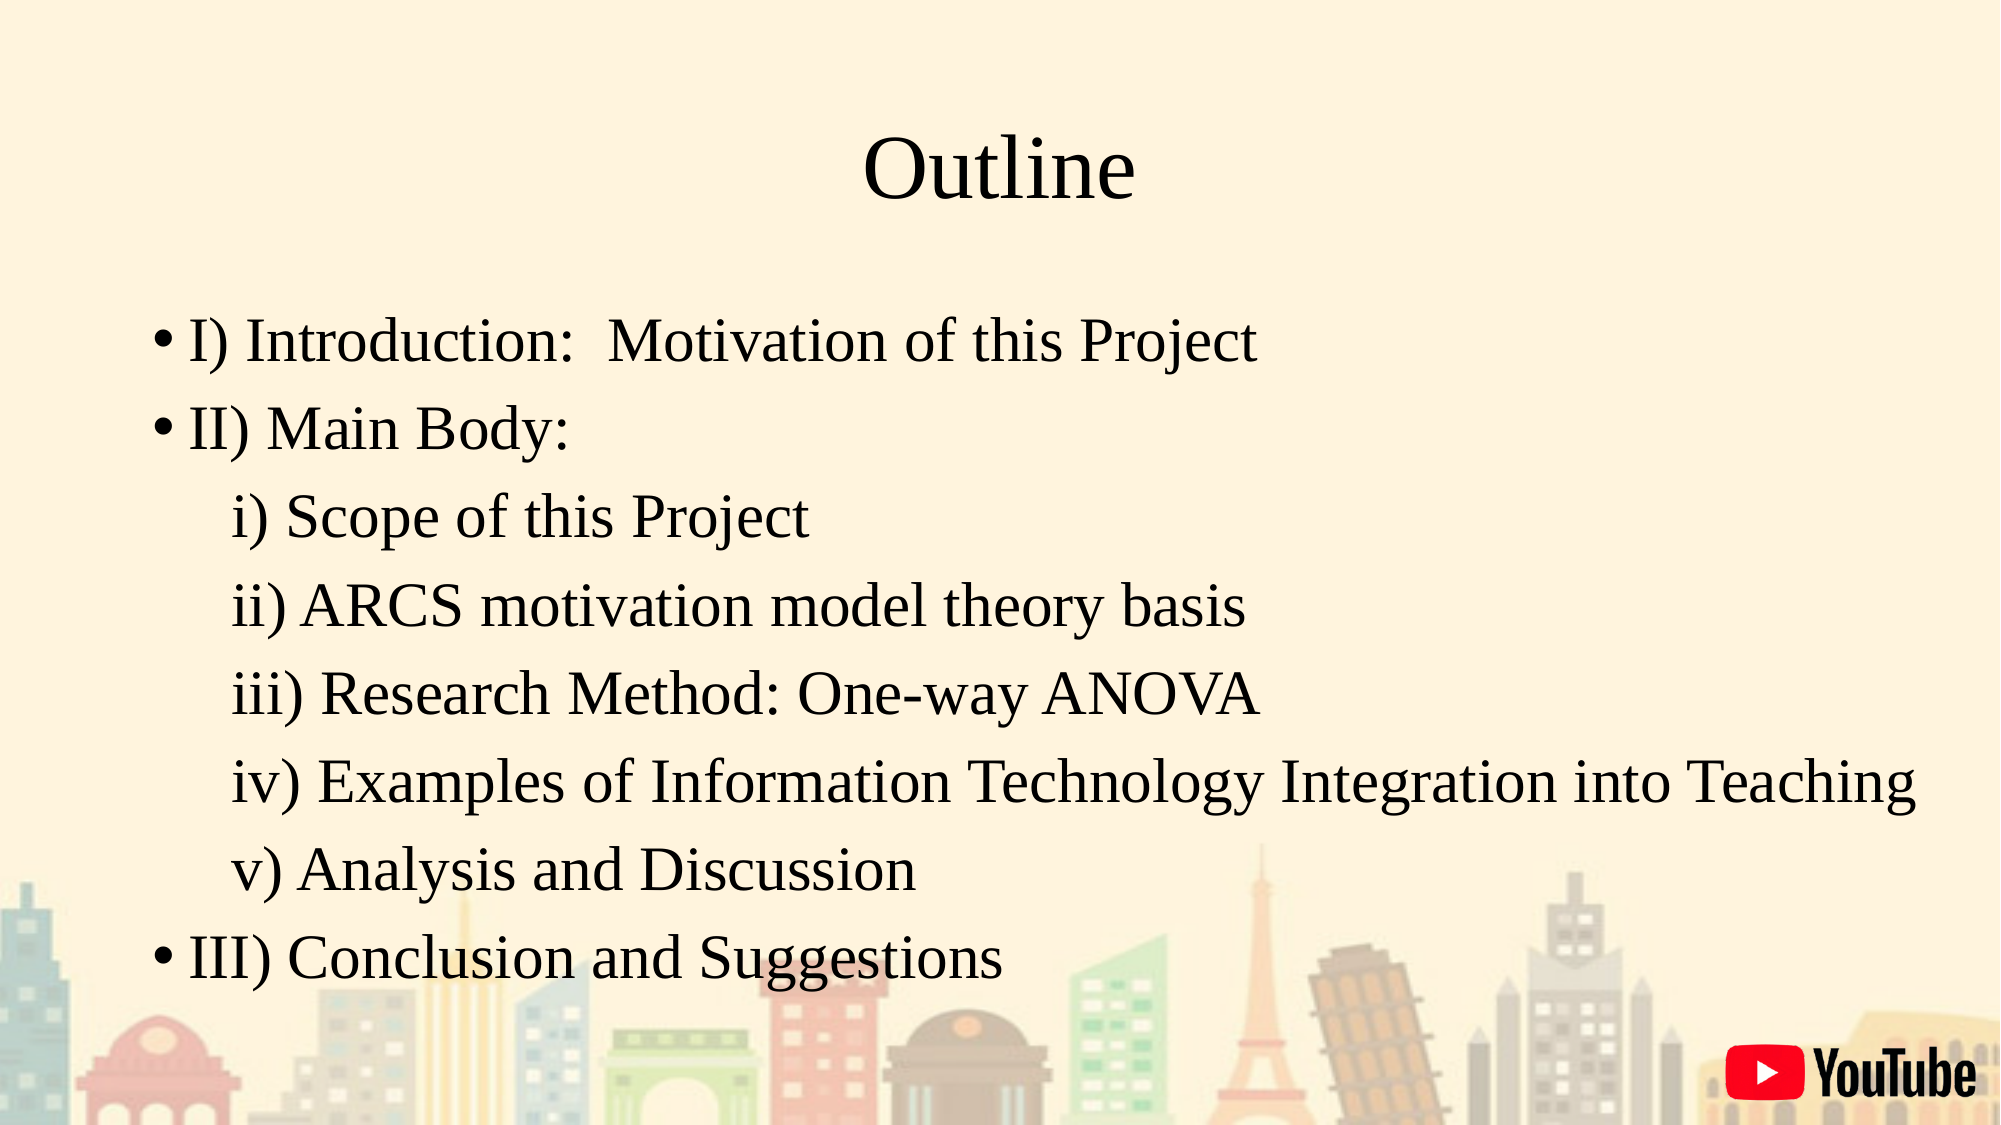

# Outline
I) Introduction: Motivation of this Project
II) Main Body:
 i) Scope of this Project
 ii) ARCS motivation model theory basis
 iii) Research Method: One-way ANOVA
 iv) Examples of Information Technology Integration into Teaching
 v) Analysis and Discussion
III) Conclusion and Suggestions